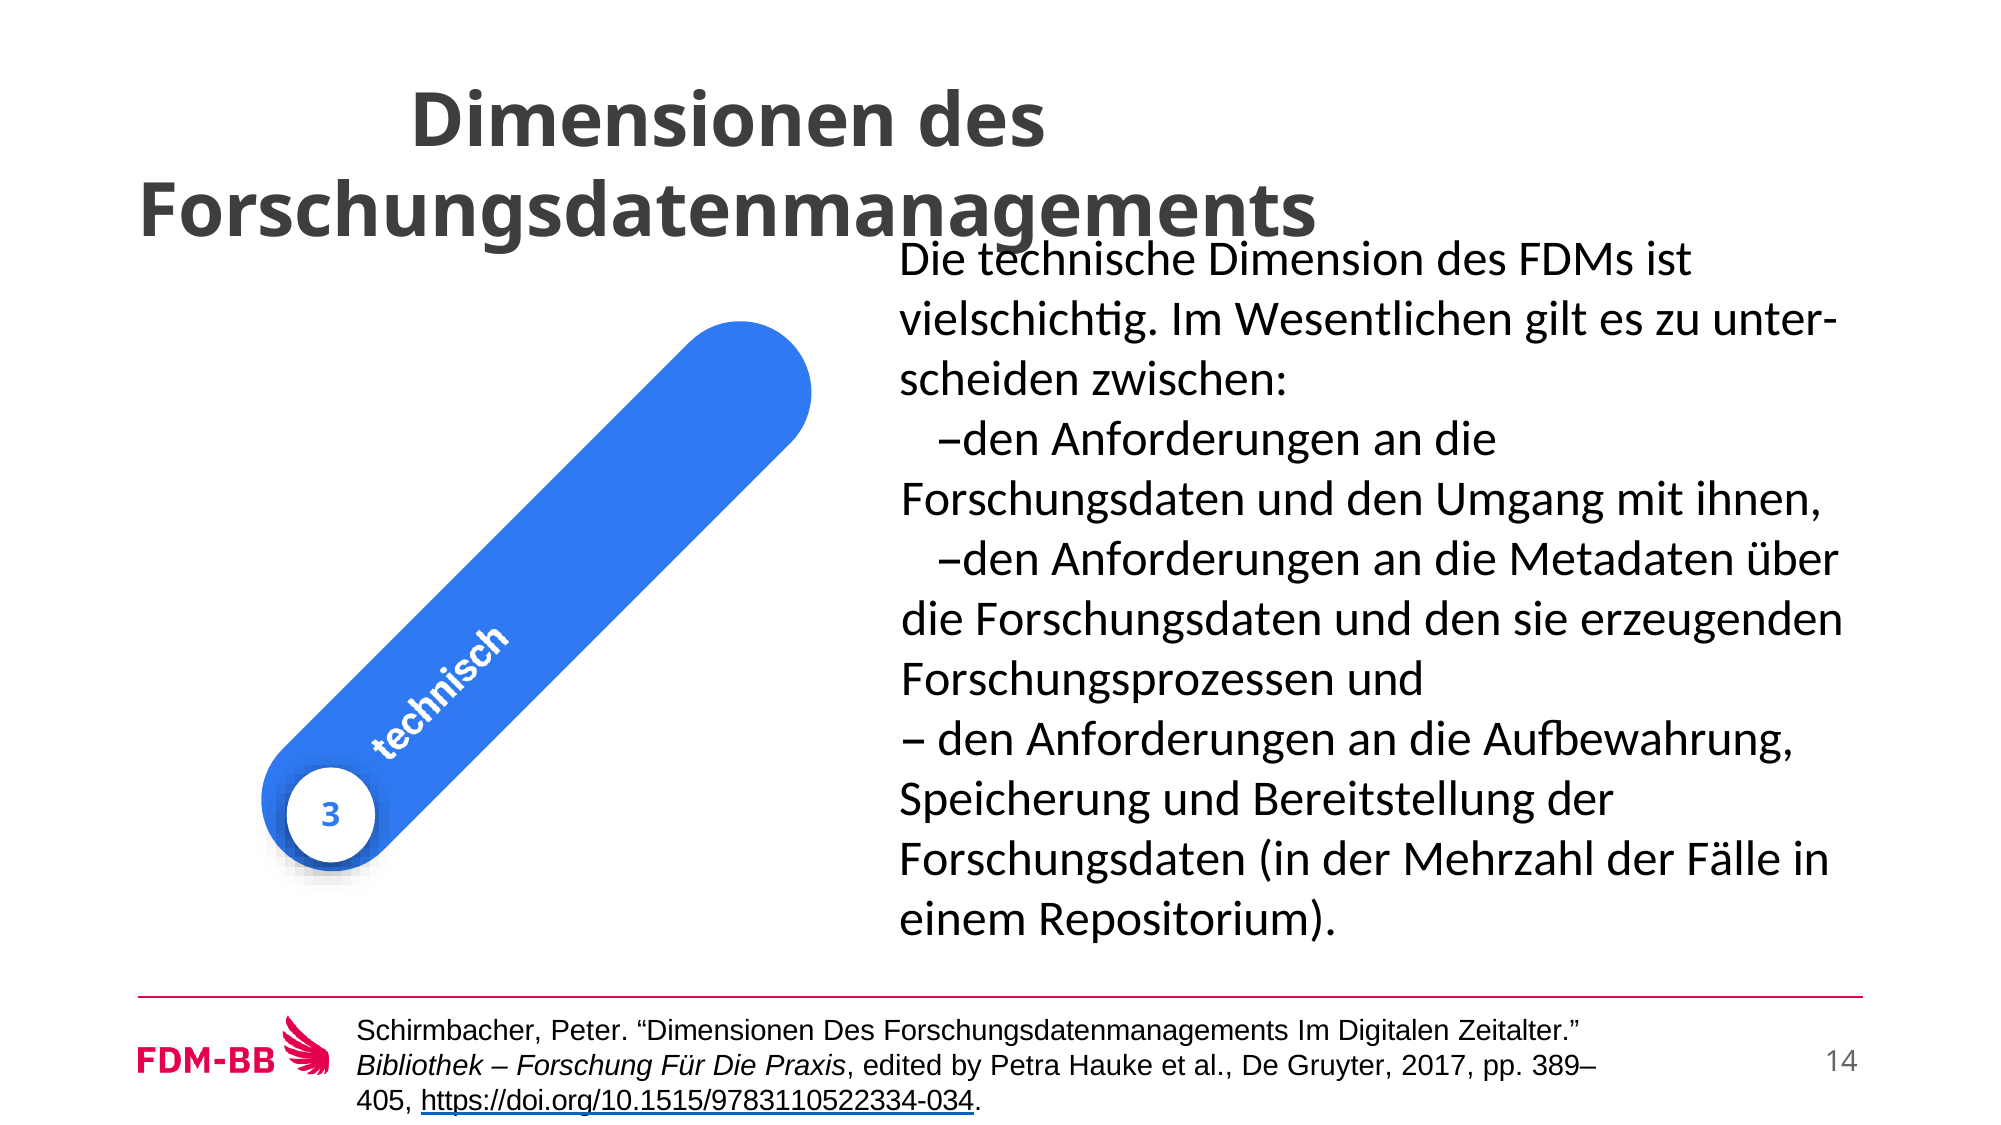

# Dimensionen des Forschungsdatenmanagements
Die technische Dimension des FDMs ist vielschichtig. Im Wesentlichen gilt es zu unter- scheiden zwischen:
den Anforderungen an die Forschungsdaten und den Umgang mit ihnen,
den Anforderungen an die Metadaten über die Forschungsdaten und den sie erzeugenden Forschungsprozessen und
den Anforderungen an die Aufbewahrung,
Speicherung und Bereitstellung der Forschungsdaten (in der Mehrzahl der Fälle in einem Repositorium).
3
Schirmbacher, Peter. “Dimensionen Des Forschungsdatenmanagements Im Digitalen Zeitalter.” Bibliothek – Forschung Für Die Praxis, edited by Petra Hauke et al., De Gruyter, 2017, pp. 389–405, https://doi.org/10.1515/9783110522334-034.
14